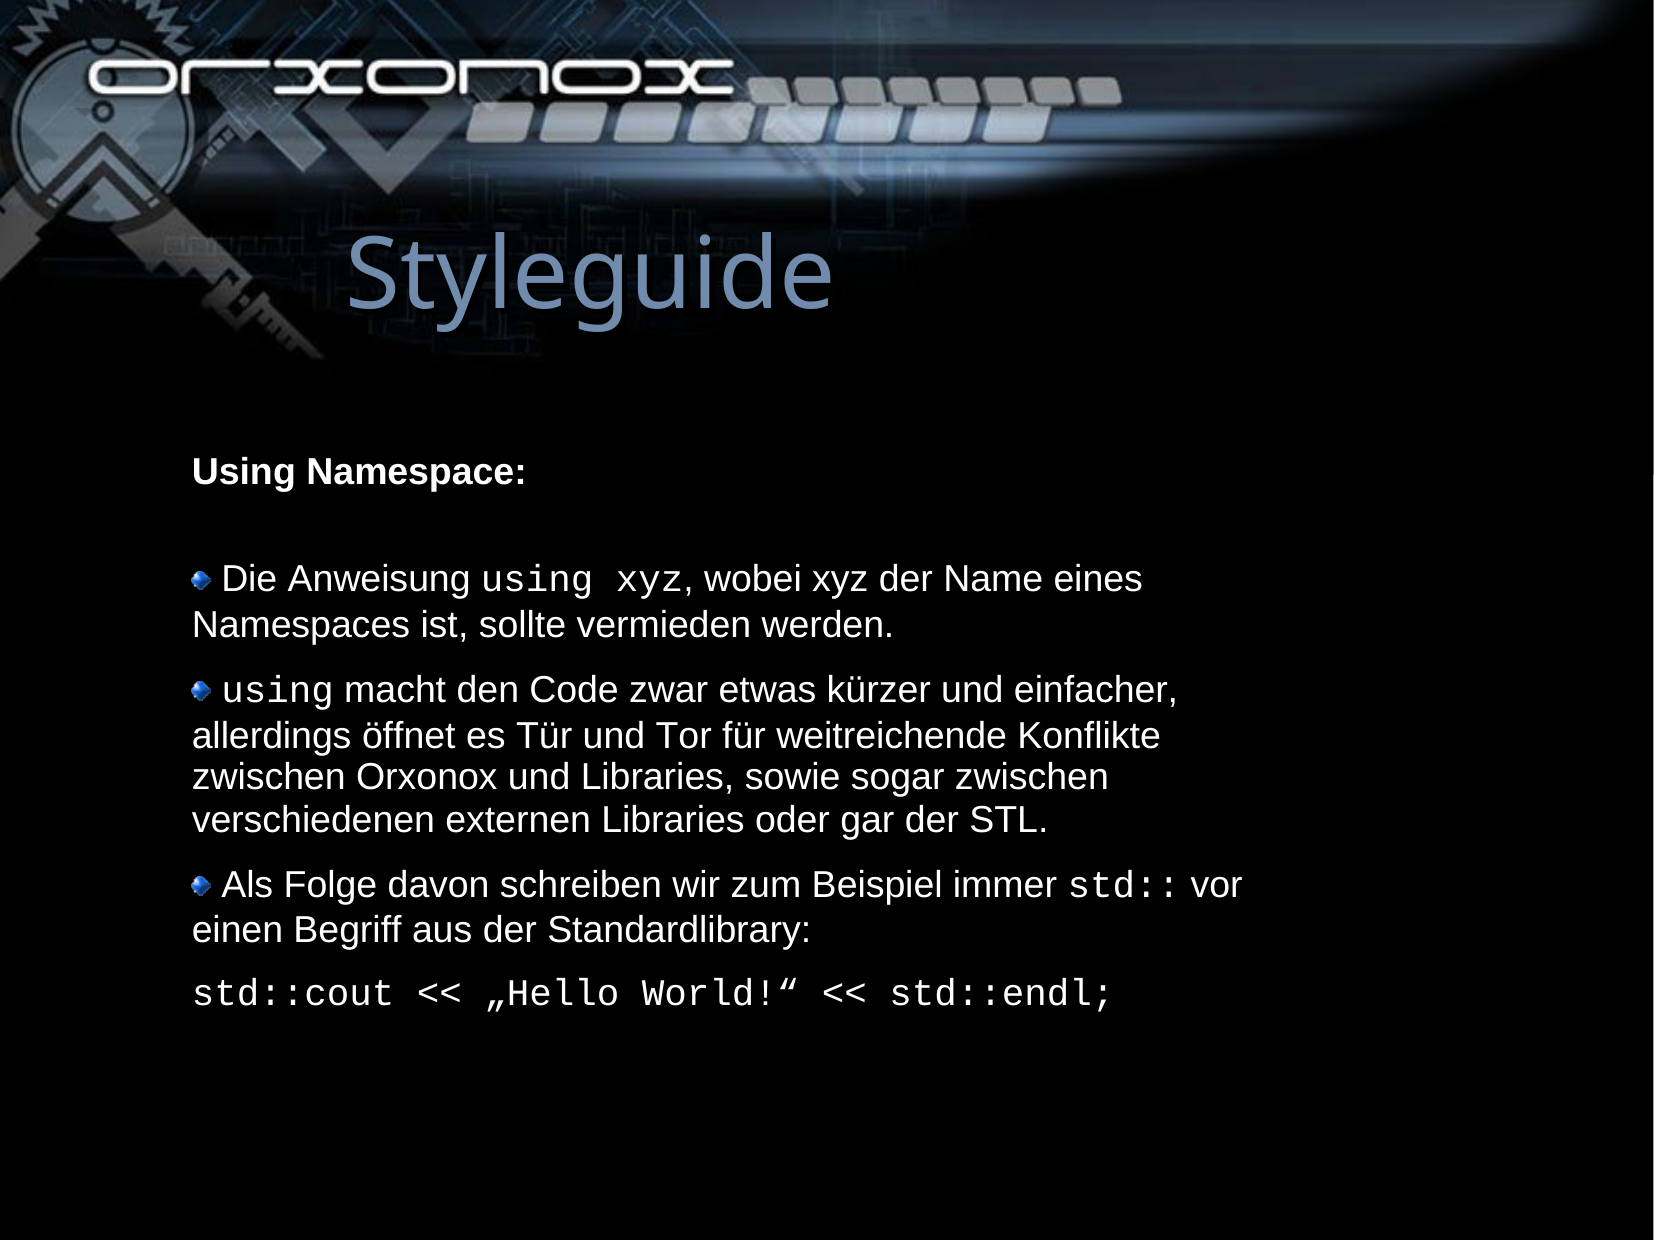

Styleguide
Using Namespace:
 Die Anweisung using xyz, wobei xyz der Name eines Namespaces ist, sollte vermieden werden.
 using macht den Code zwar etwas kürzer und einfacher, allerdings öffnet es Tür und Tor für weitreichende Konflikte zwischen Orxonox und Libraries, sowie sogar zwischen verschiedenen externen Libraries oder gar der STL.
 Als Folge davon schreiben wir zum Beispiel immer std:: vor einen Begriff aus der Standardlibrary:
std::cout << „Hello World!“ << std::endl;